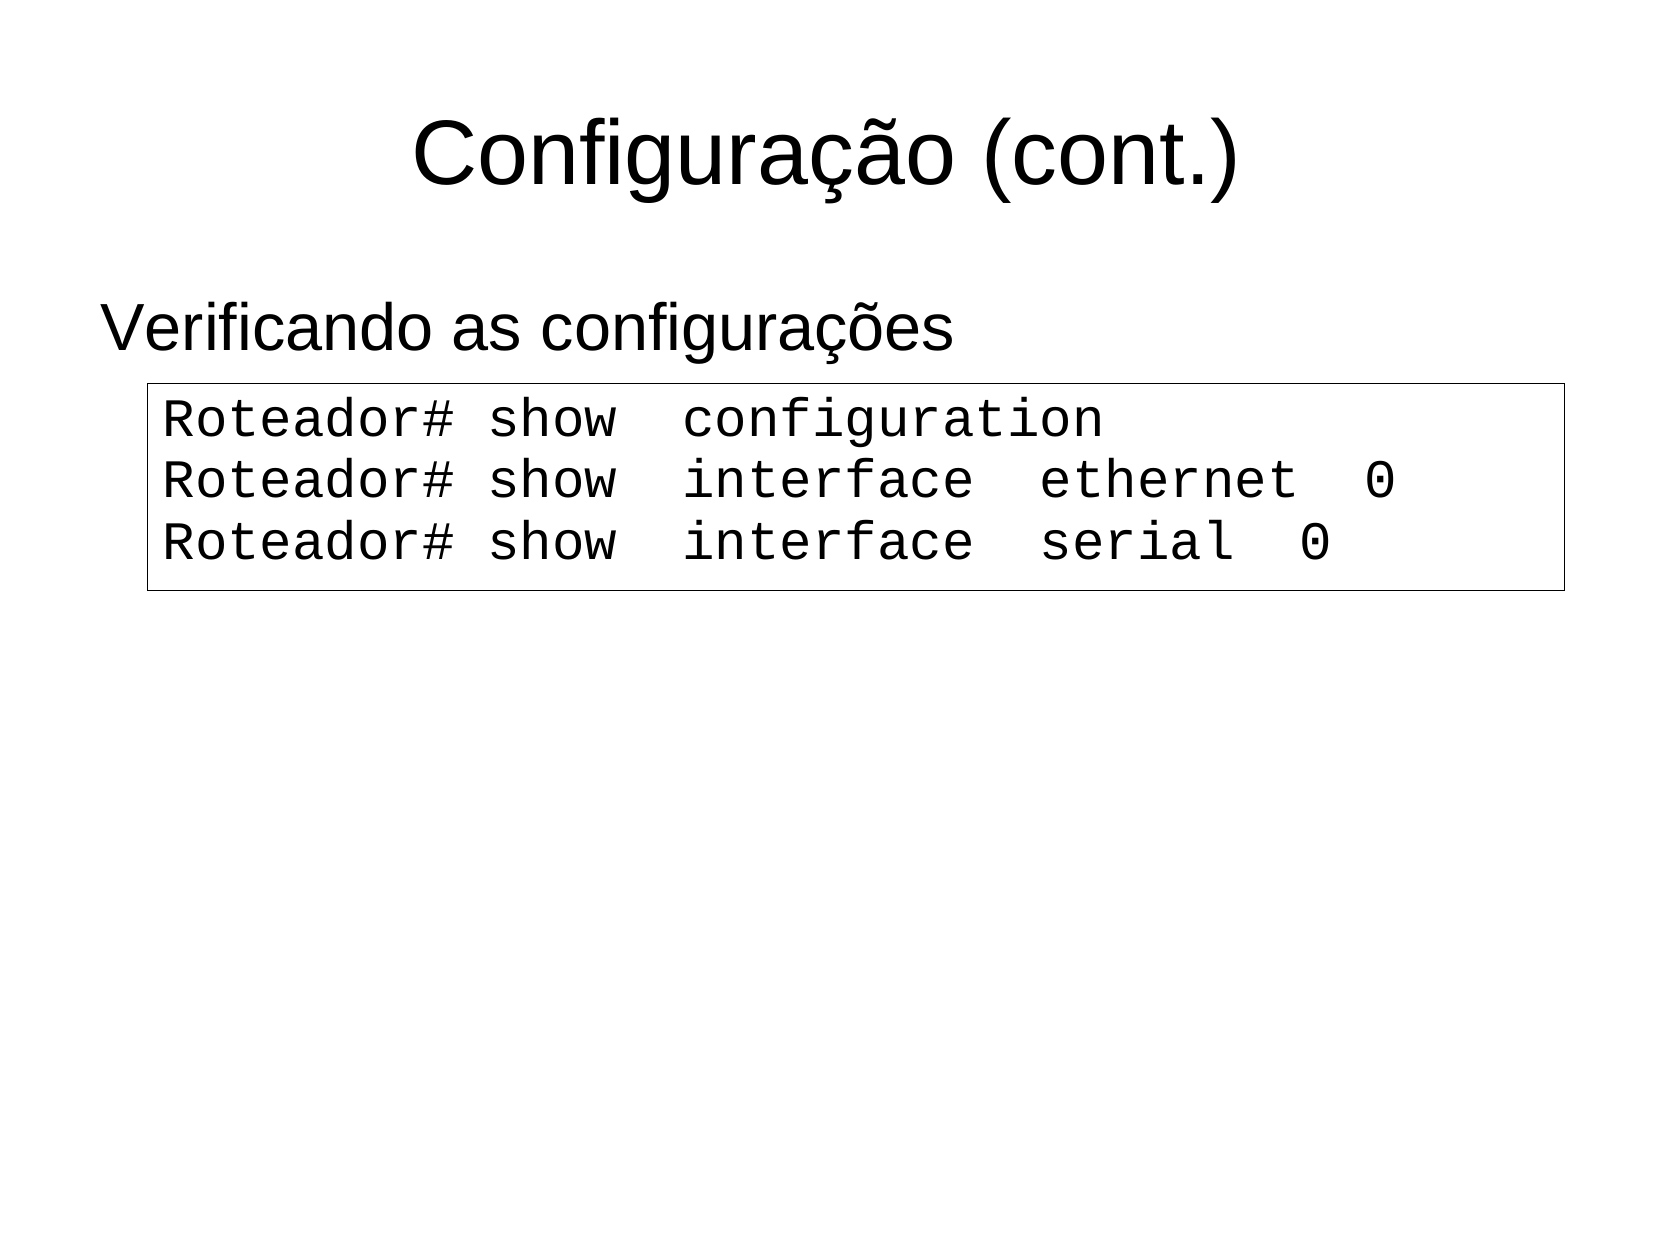

# Configuração (cont.)
Verificando as configurações
Roteador# show configuration
Roteador# show interface ethernet 0
Roteador# show interface serial 0